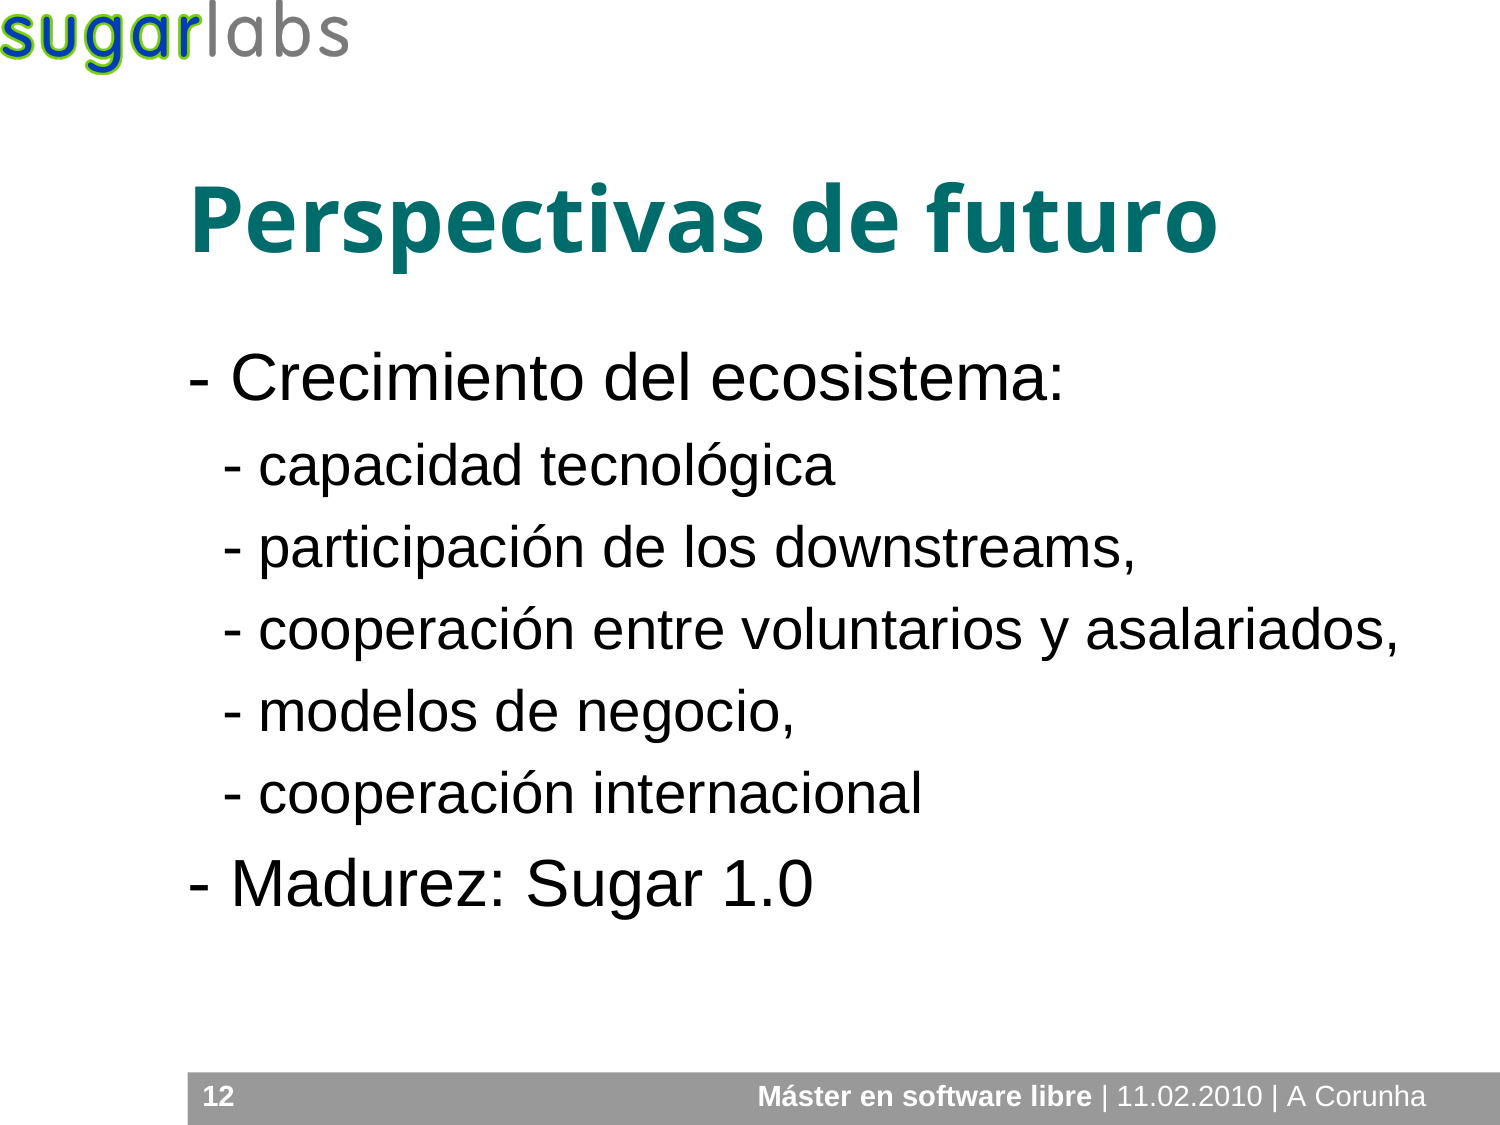

# Perspectivas de futuro
 Crecimiento del ecosistema:
capacidad tecnológica
participación de los downstreams,
cooperación entre voluntarios y asalariados,
modelos de negocio,
cooperación internacional
 Madurez: Sugar 1.0